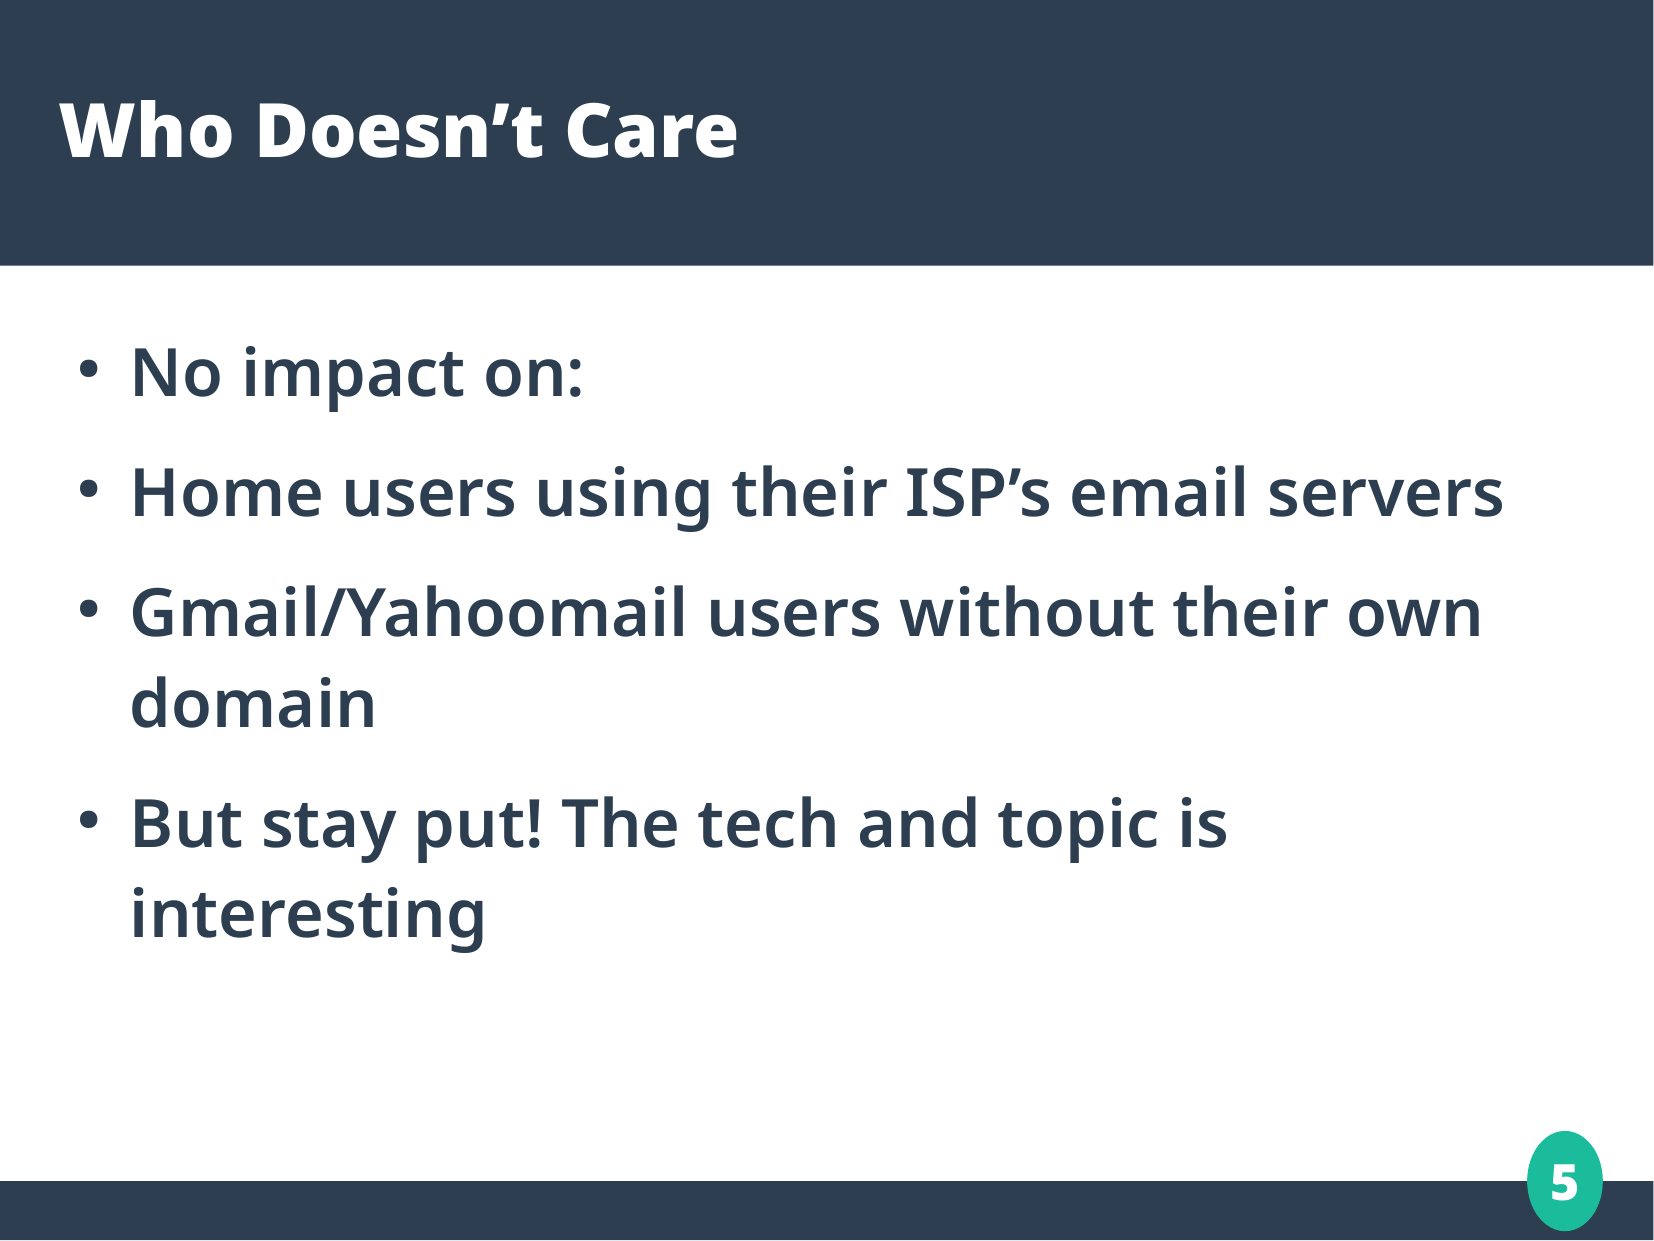

# Who Doesn’t Care
No impact on:
Home users using their ISP’s email servers
Gmail/Yahoomail users without their own domain
But stay put! The tech and topic is interesting